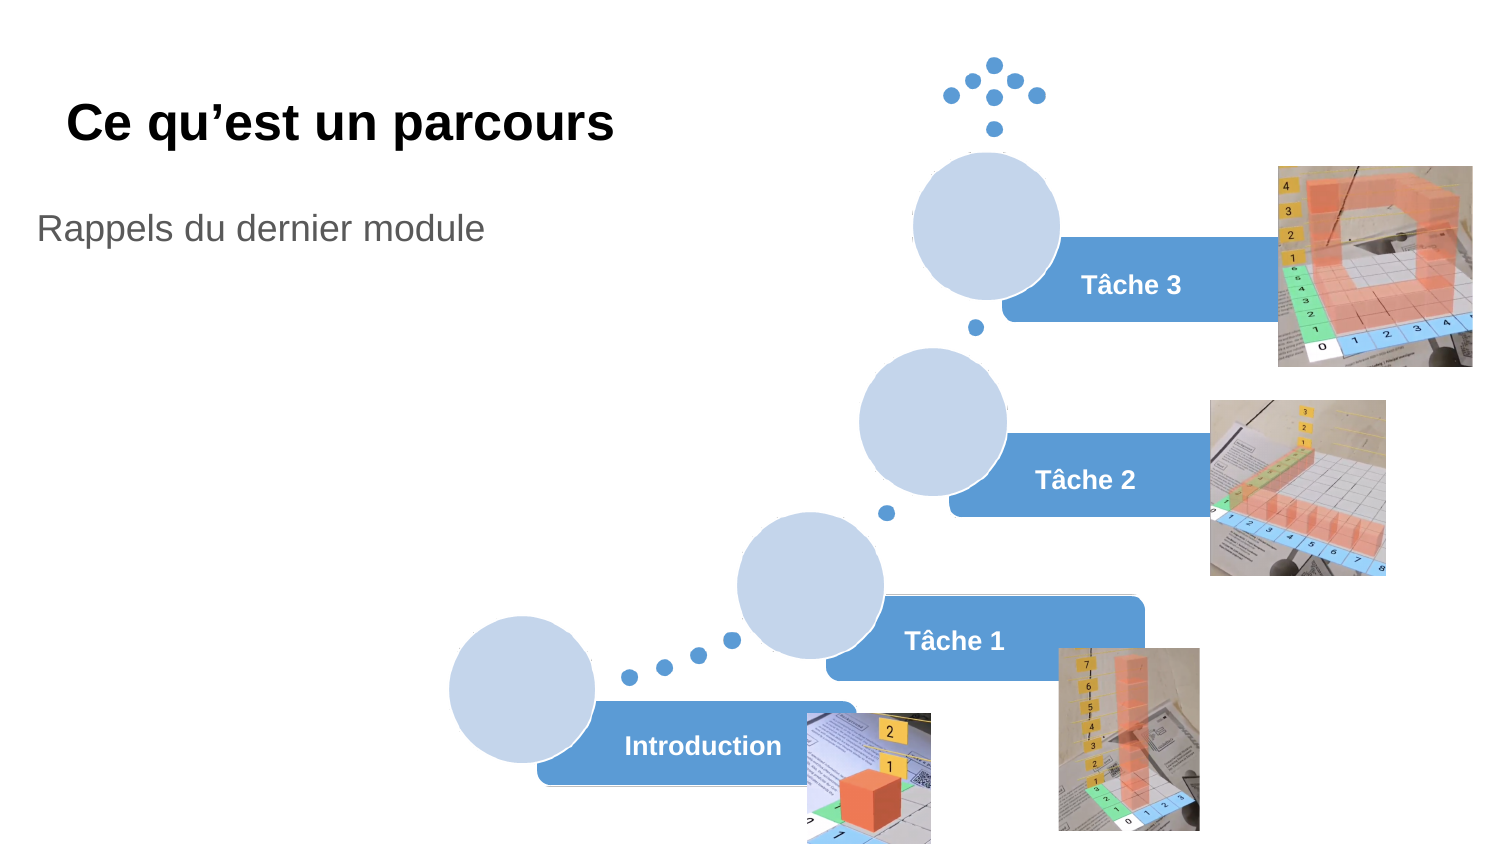

# Ce qu’est un parcours
Rappels du dernier module
Tâche 3
Tâche 2
Tâche 1
Introduction